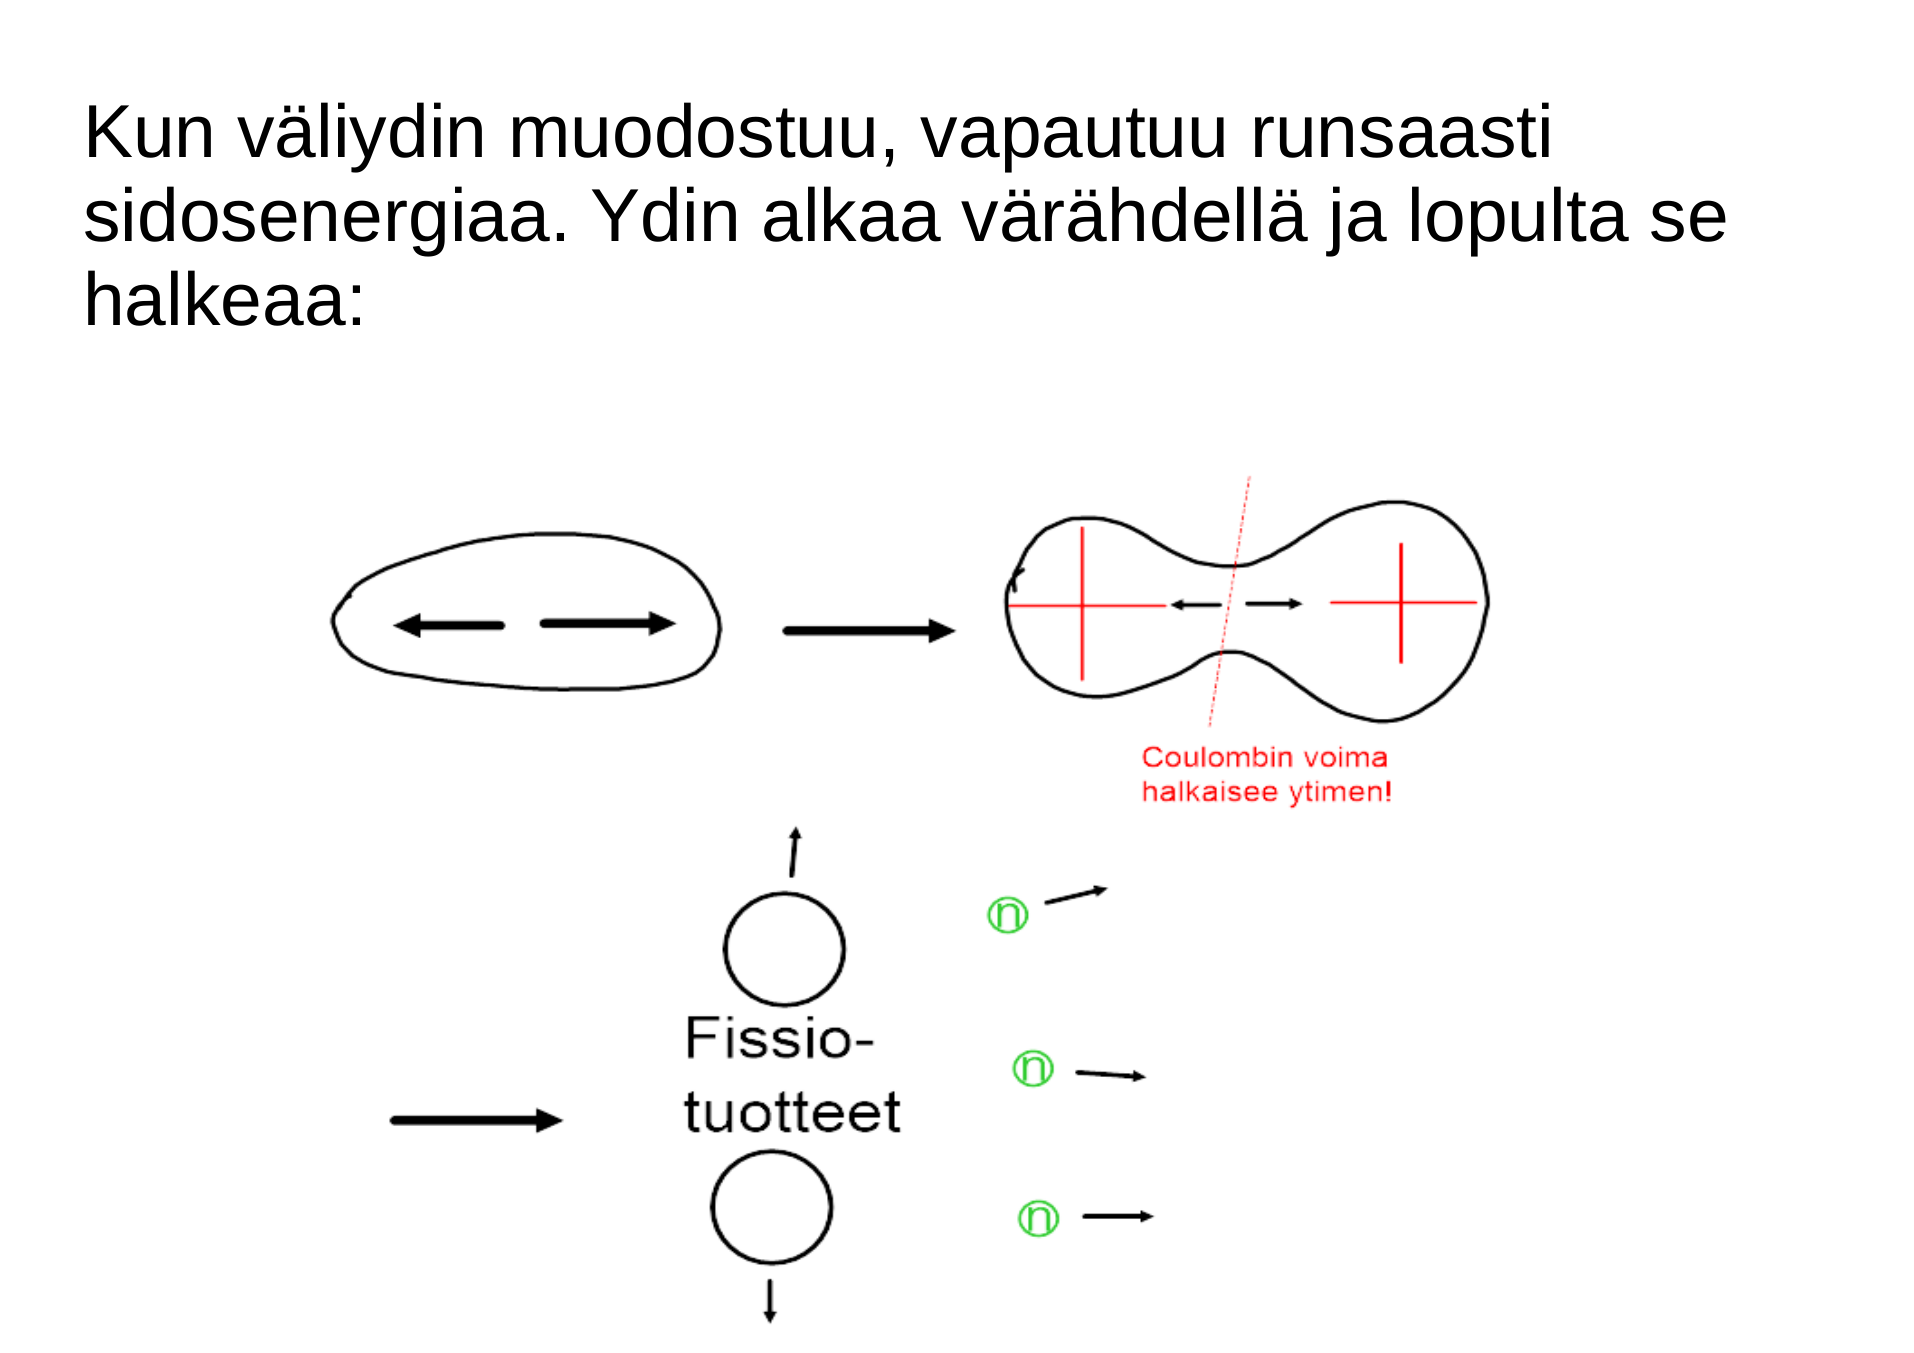

Kun väliydin muodostuu, vapautuu runsaasti sidosenergiaa. Ydin alkaa värähdellä ja lopulta se halkeaa: